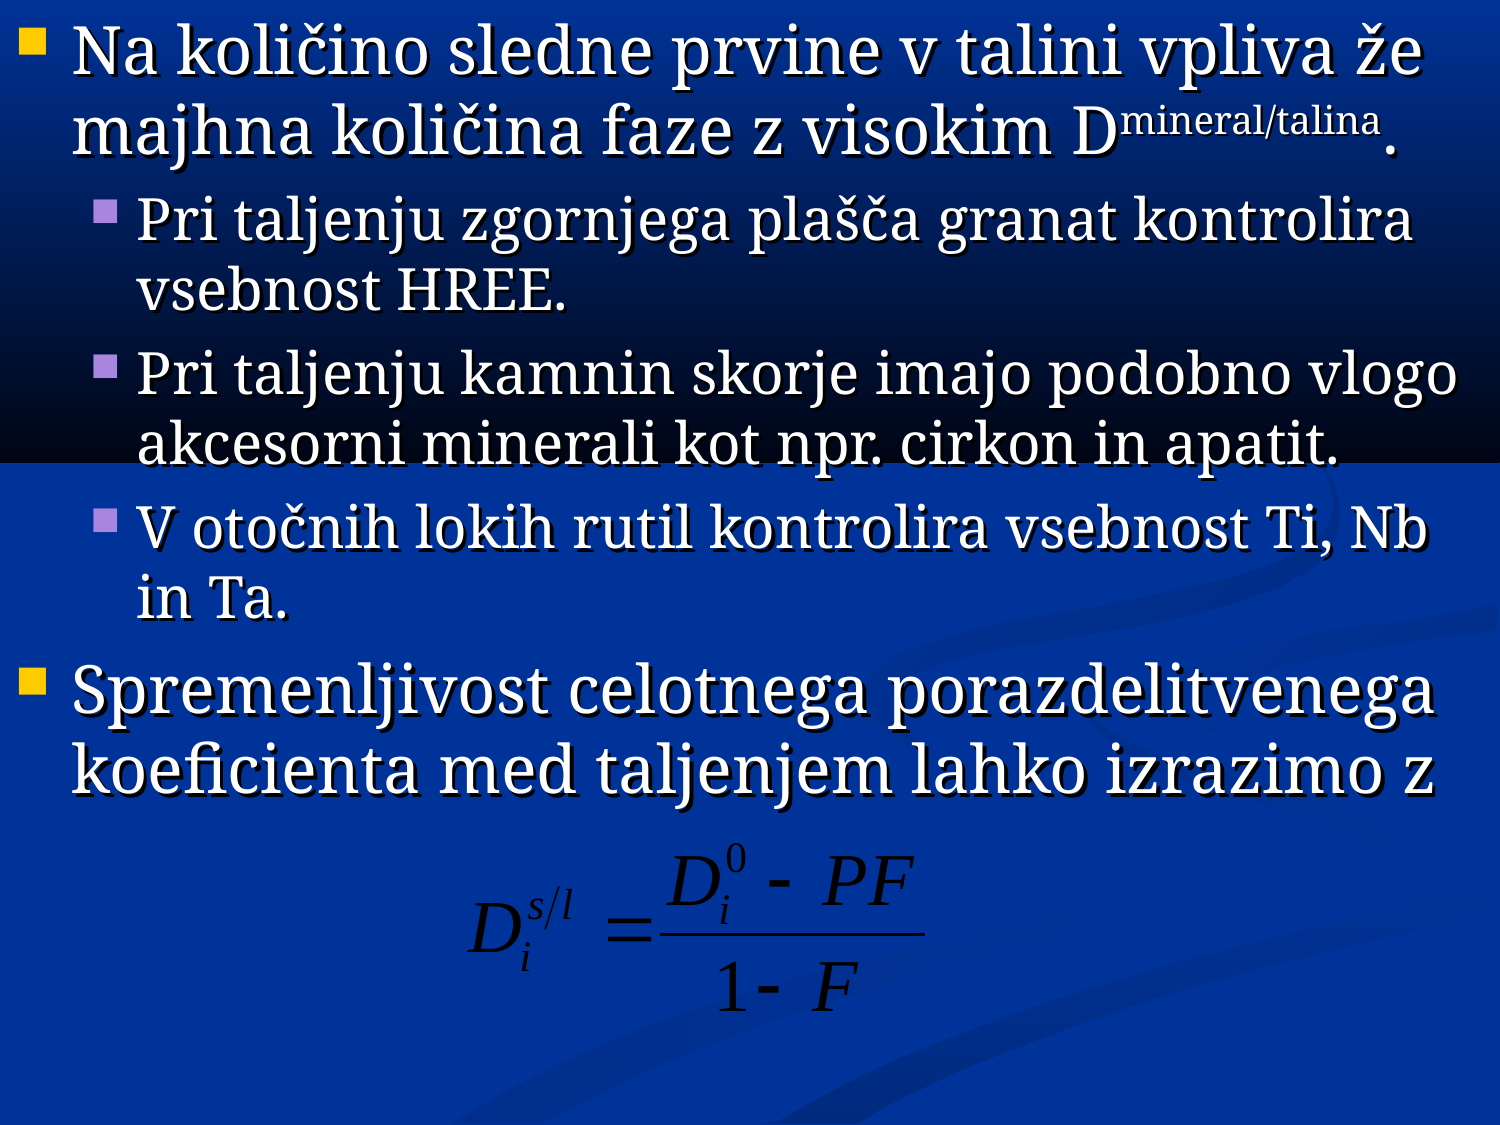

# Na količino sledne prvine v talini vpliva že majhna količina faze z visokim Dmineral/talina.
Pri taljenju zgornjega plašča granat kontrolira vsebnost HREE.
Pri taljenju kamnin skorje imajo podobno vlogo akcesorni minerali kot npr. cirkon in apatit.
V otočnih lokih rutil kontrolira vsebnost Ti, Nb in Ta.
Spremenljivost celotnega porazdelitvenega koeficienta med taljenjem lahko izrazimo z